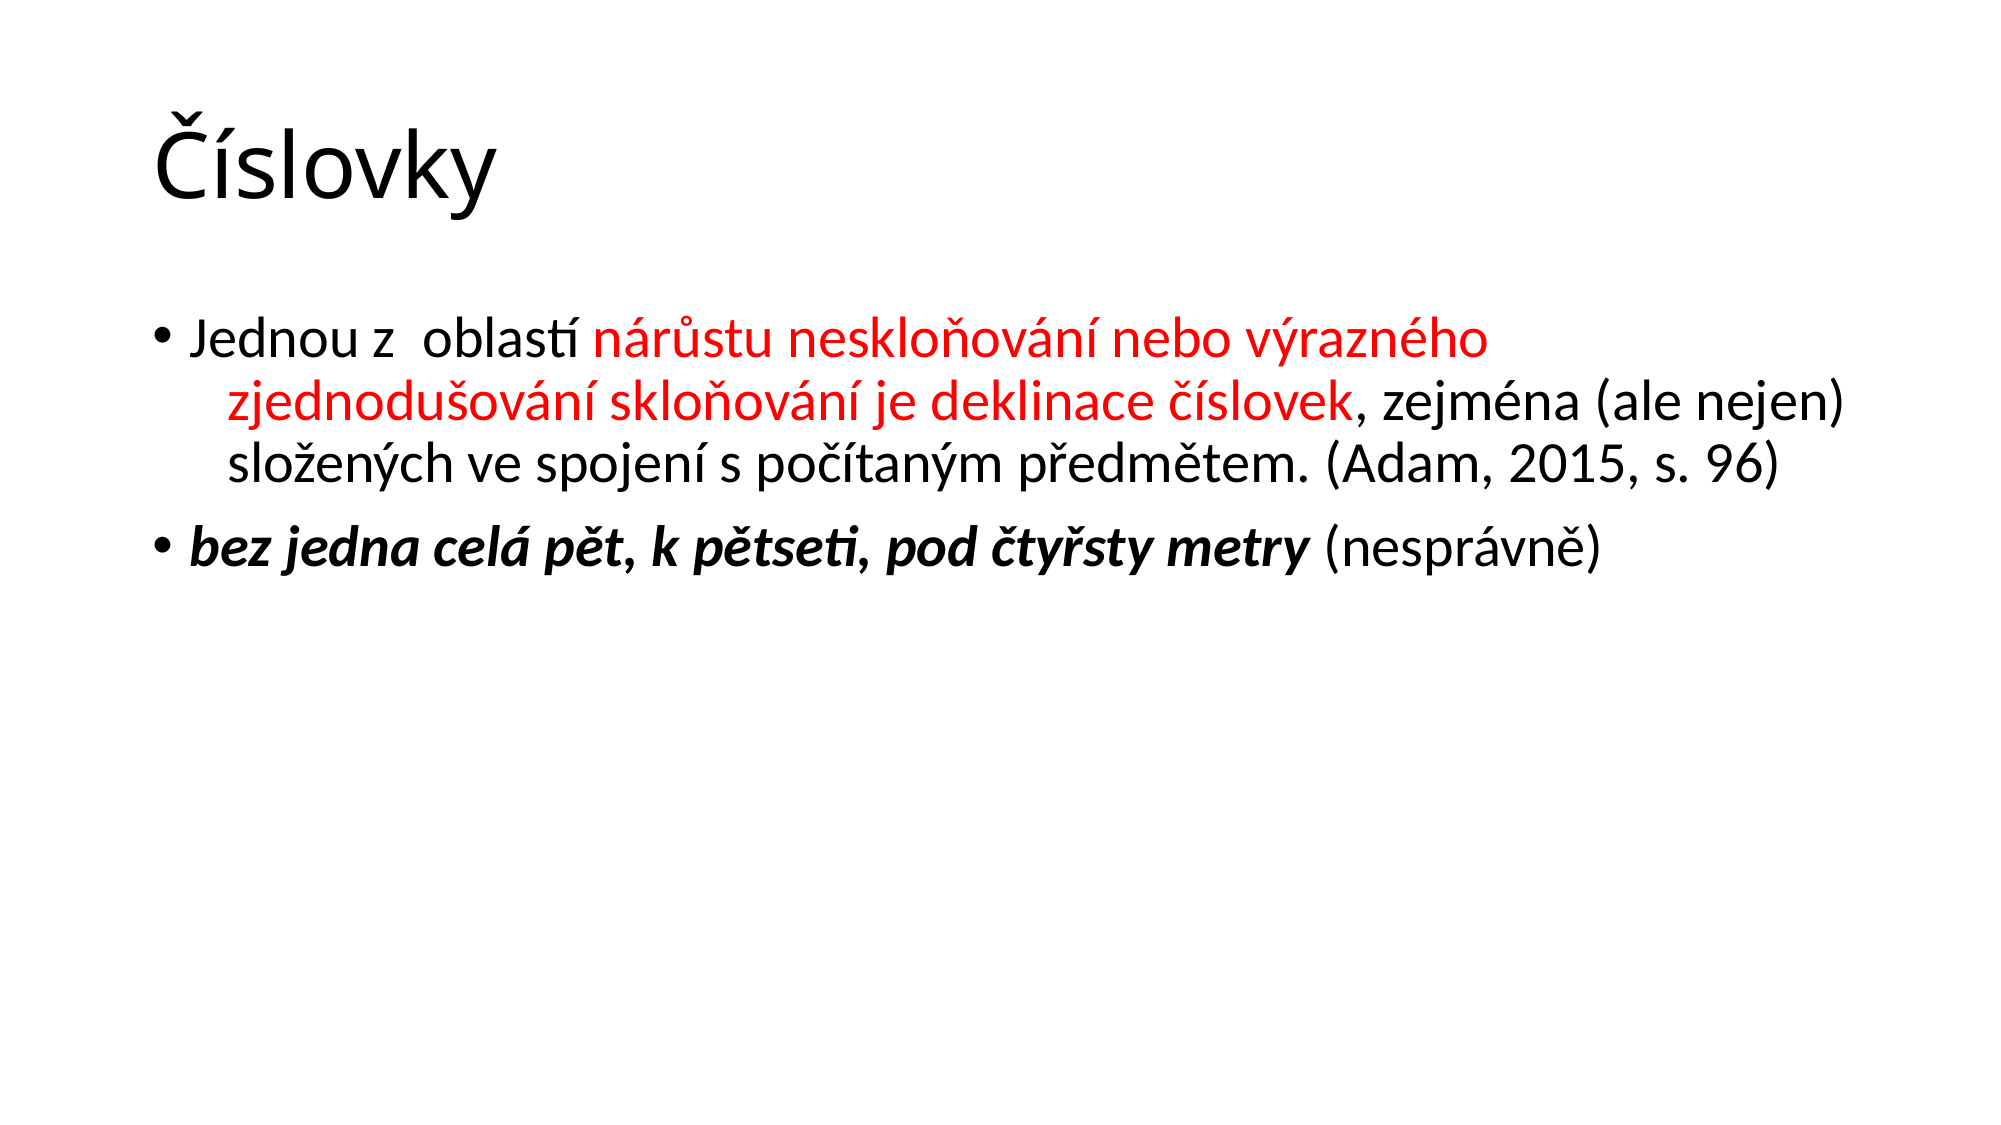

# Číslovky
Jednou z  oblastí nárůstu neskloňování nebo výrazného zjednodušování skloňování je deklinace číslovek, zejména (ale nejen) složených ve spojení s počítaným předmětem. (Adam, 2015, s. 96)
bez jedna celá pět, k pětseti, pod čtyřsty metry (nesprávně)